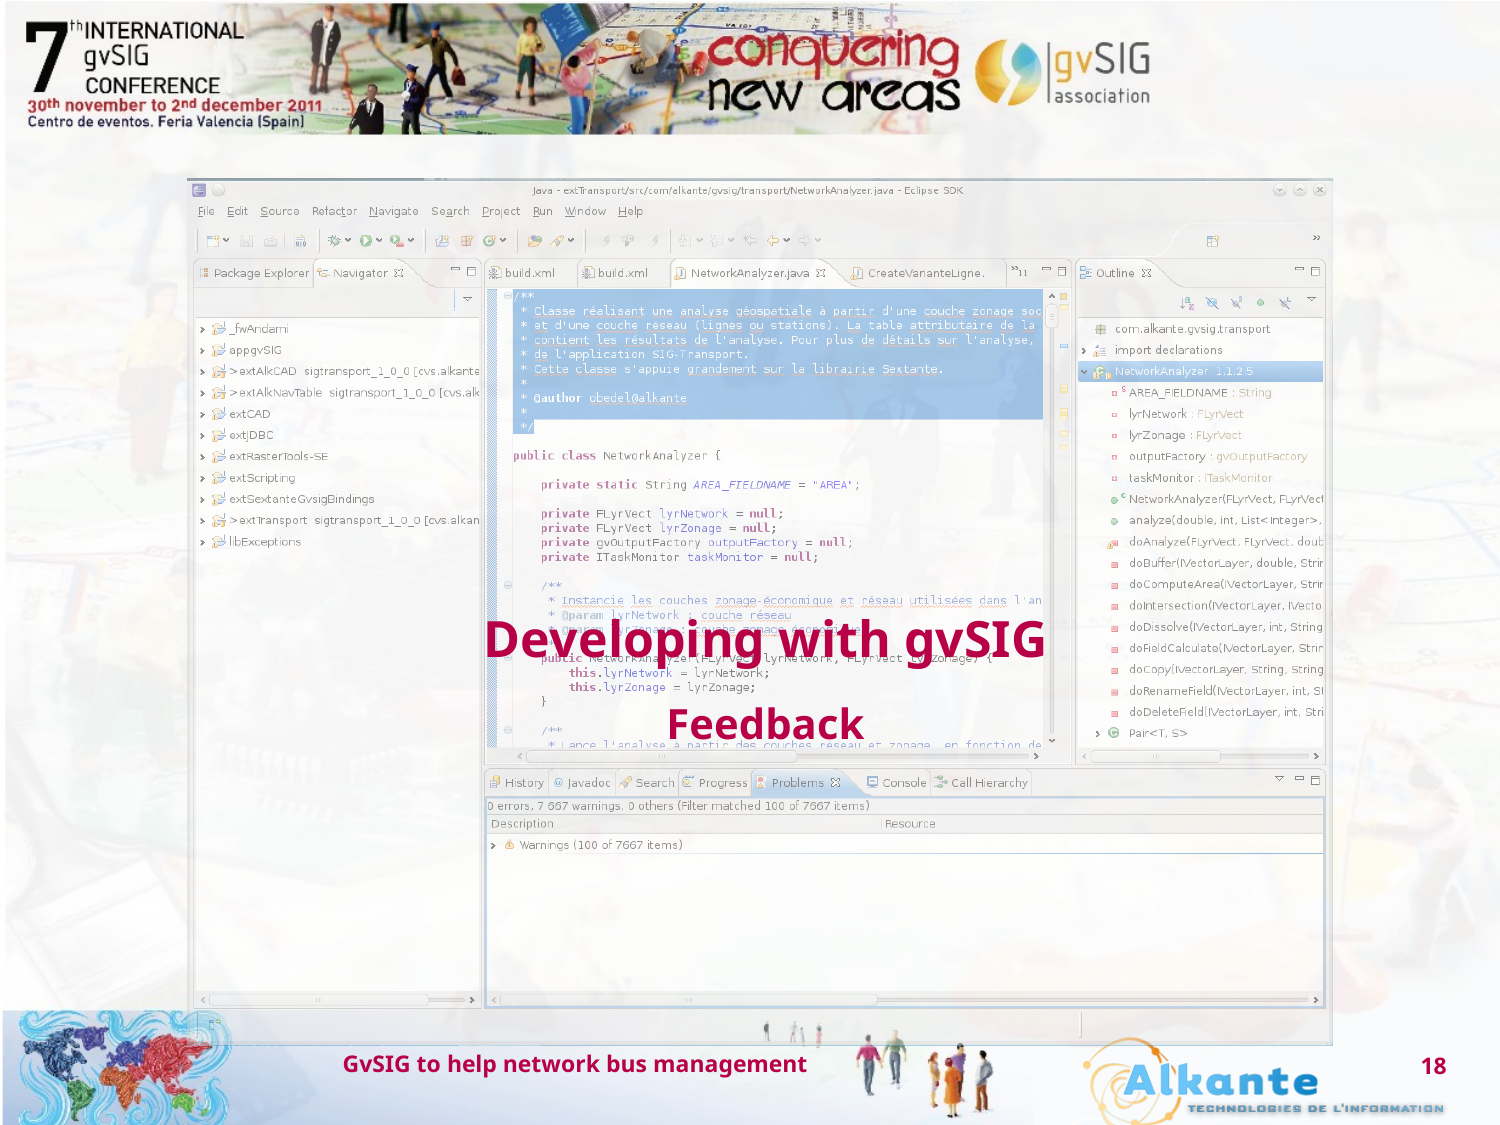

# Developing with gvSIG
Feedback
GvSIG to help network bus management
18